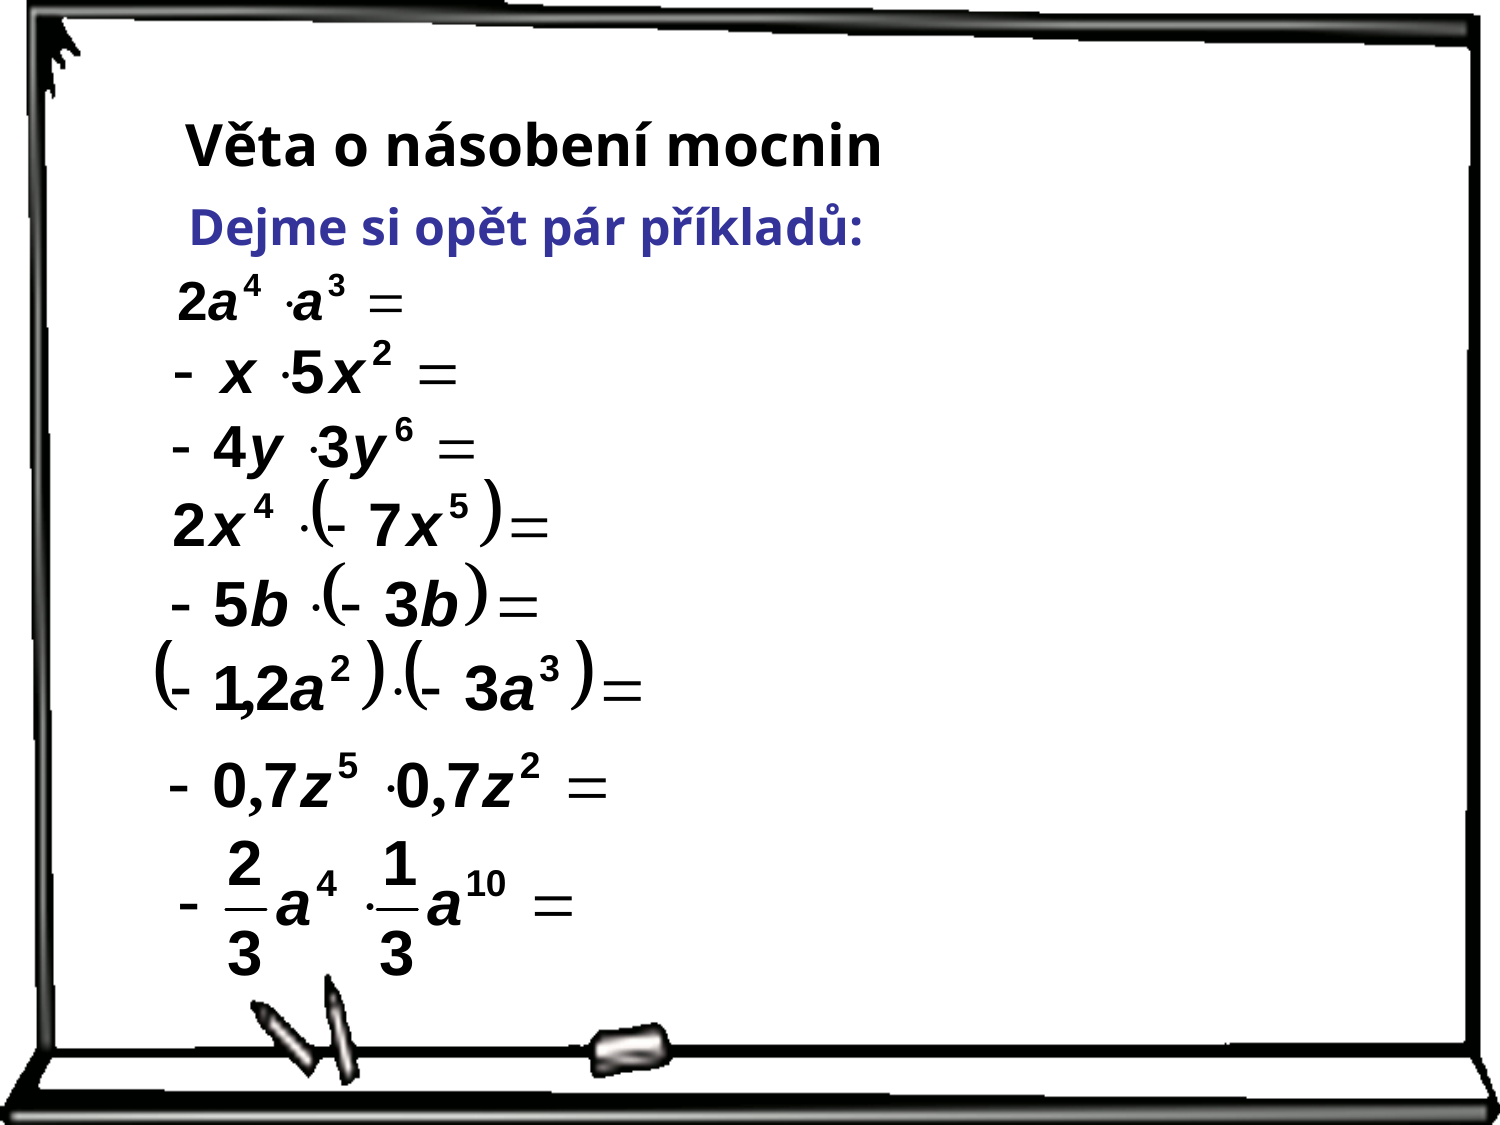

Věta o násobení mocnin
Dejme si opět pár příkladů: